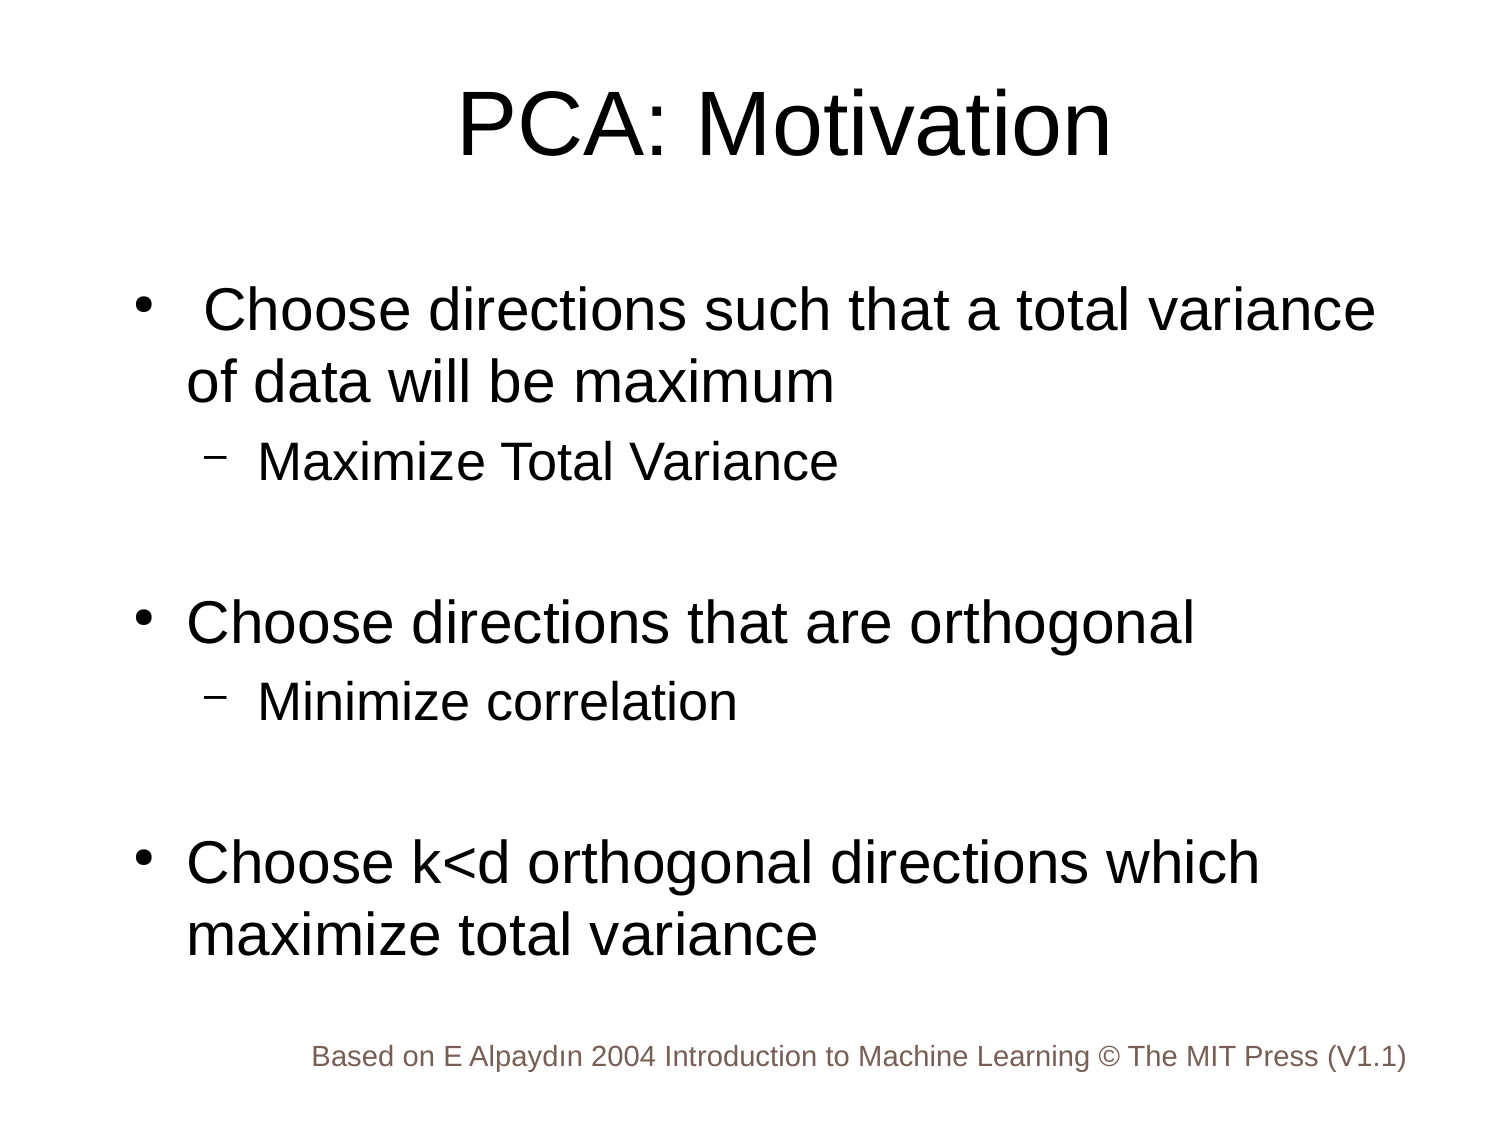

# PCA: Motivation
 Choose directions such that a total variance of data will be maximum
Maximize Total Variance
Choose directions that are orthogonal
Minimize correlation
Choose k<d orthogonal directions which maximize total variance
Based on E Alpaydın 2004 Introduction to Machine Learning © The MIT Press (V1.1)